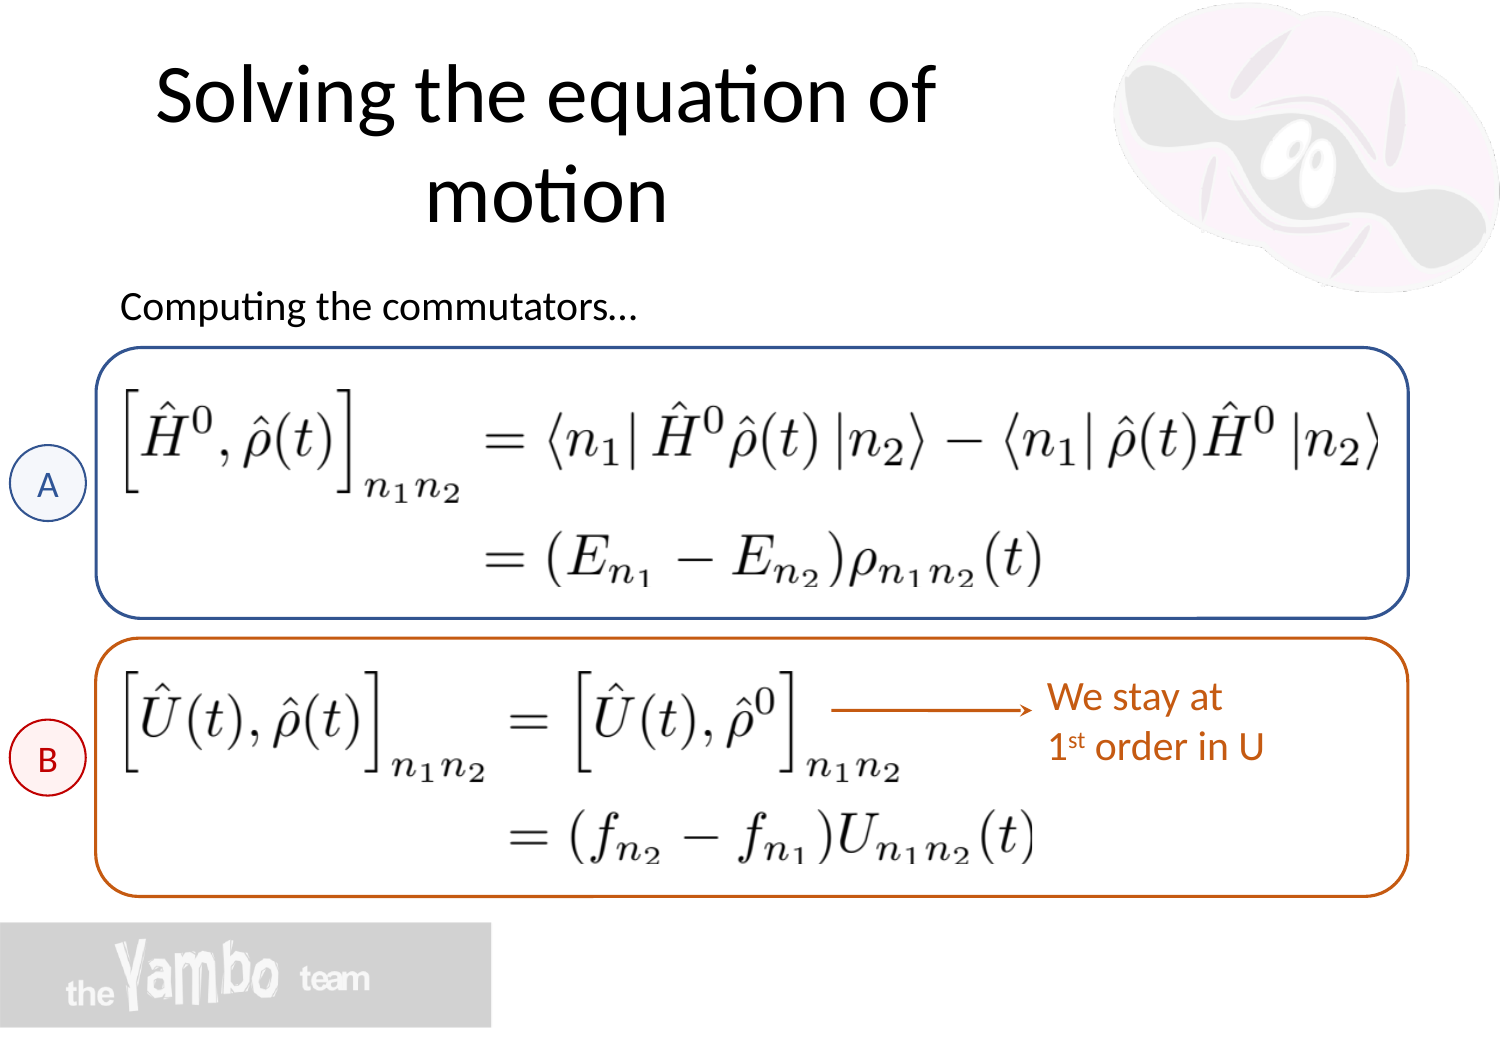

Solving the equation of motion
Computing the commutators…
A
We stay at 1st order in U
B